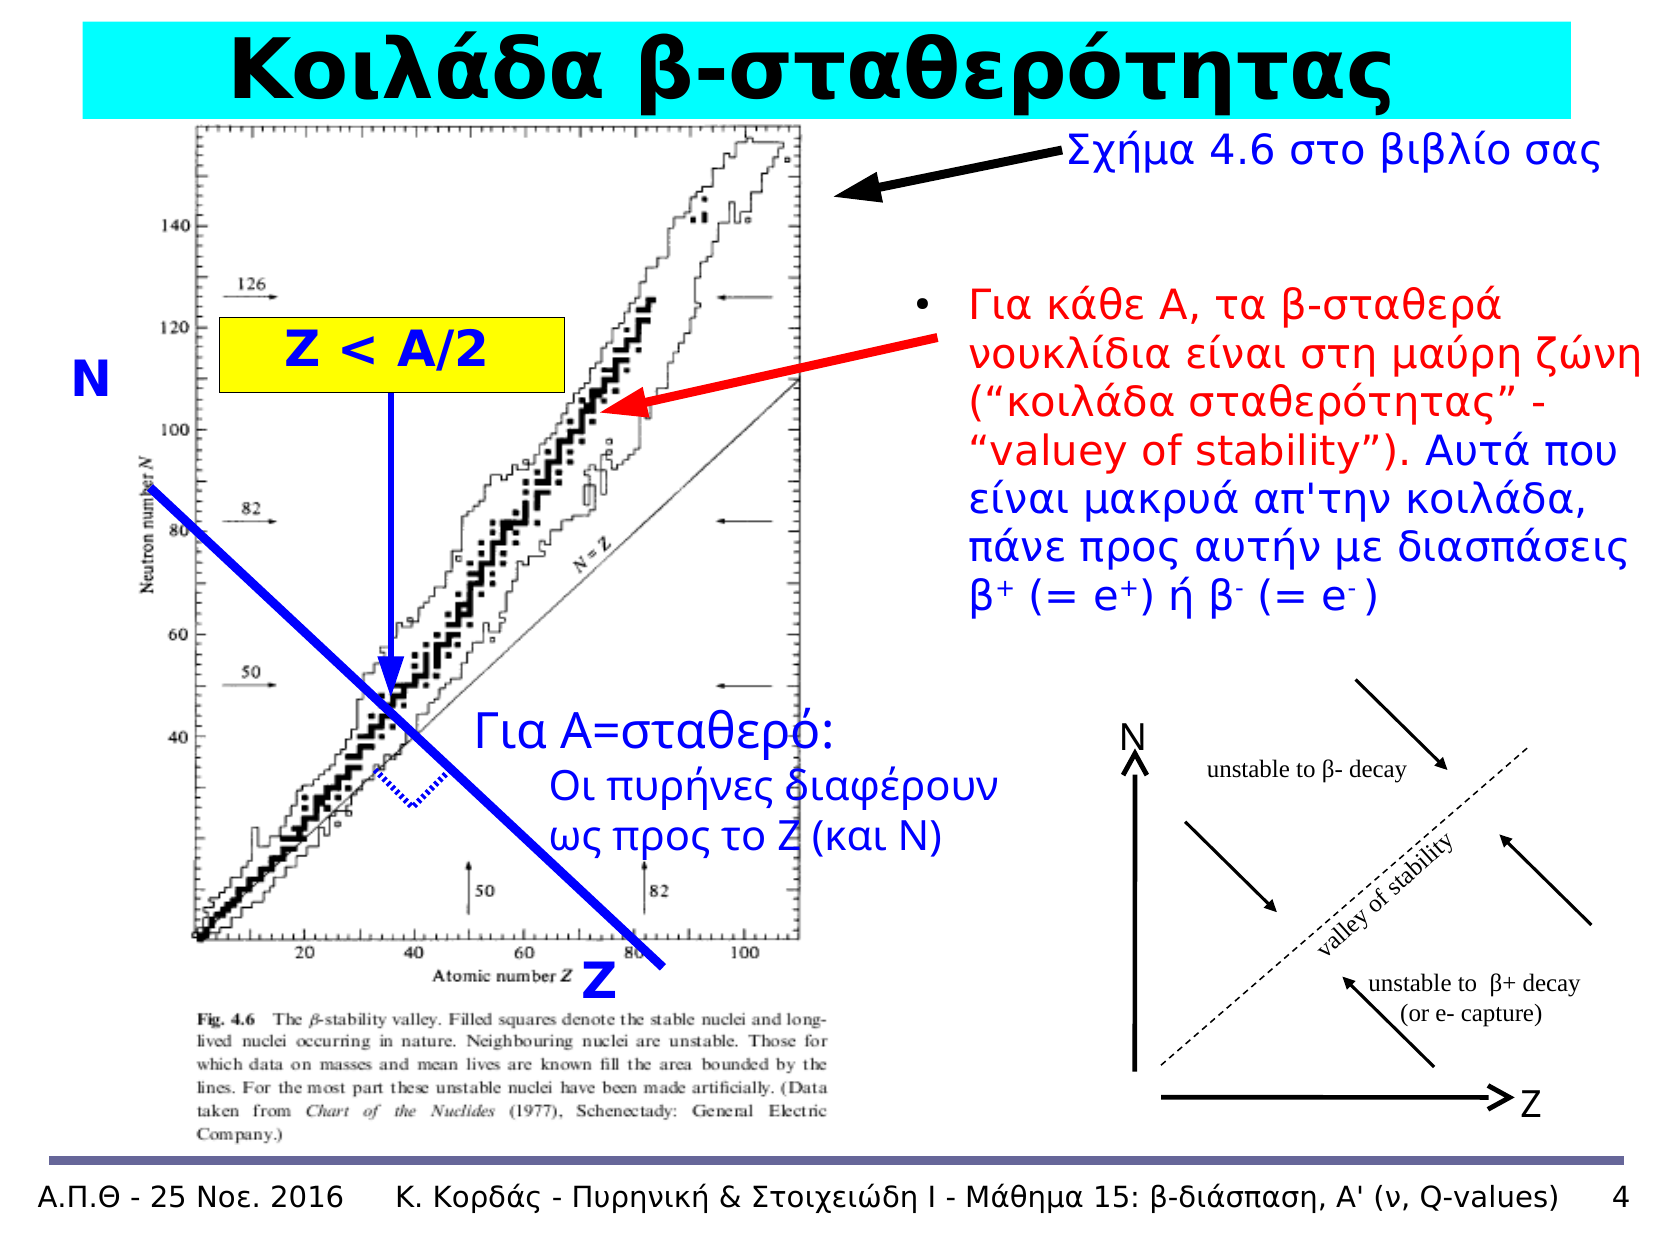

# Κοιλάδα β-σταθερότητας
Σχήμα 4.6 στο βιβλίο σας
Για κάθε Α, τα β-σταθερά νουκλίδια είναι στη μαύρη ζώνη (“κοιλάδα σταθερότητας” - “valuey of stability”). Αυτά που είναι μακρυά απ'την κοιλάδα, πάνε προς αυτήν με διασπάσεις β+ (= e+) ή β- (= e- )
 Ζ < Α/2
Ν
N
unstable to β- decay
valley of stability
unstable to β+ decay (or e- capture)
Z
Για A=σταθερό:
 Οι πυρήνες διαφέρουν
 ως προς το Ζ (και N)
Ζ
Α.Π.Θ - 25 Νοε. 2016
Κ. Κορδάς - Πυρηνική & Στοιχειώδη Ι - Μάθημα 15: β-διάσπαση, A' (ν, Q-values)
4